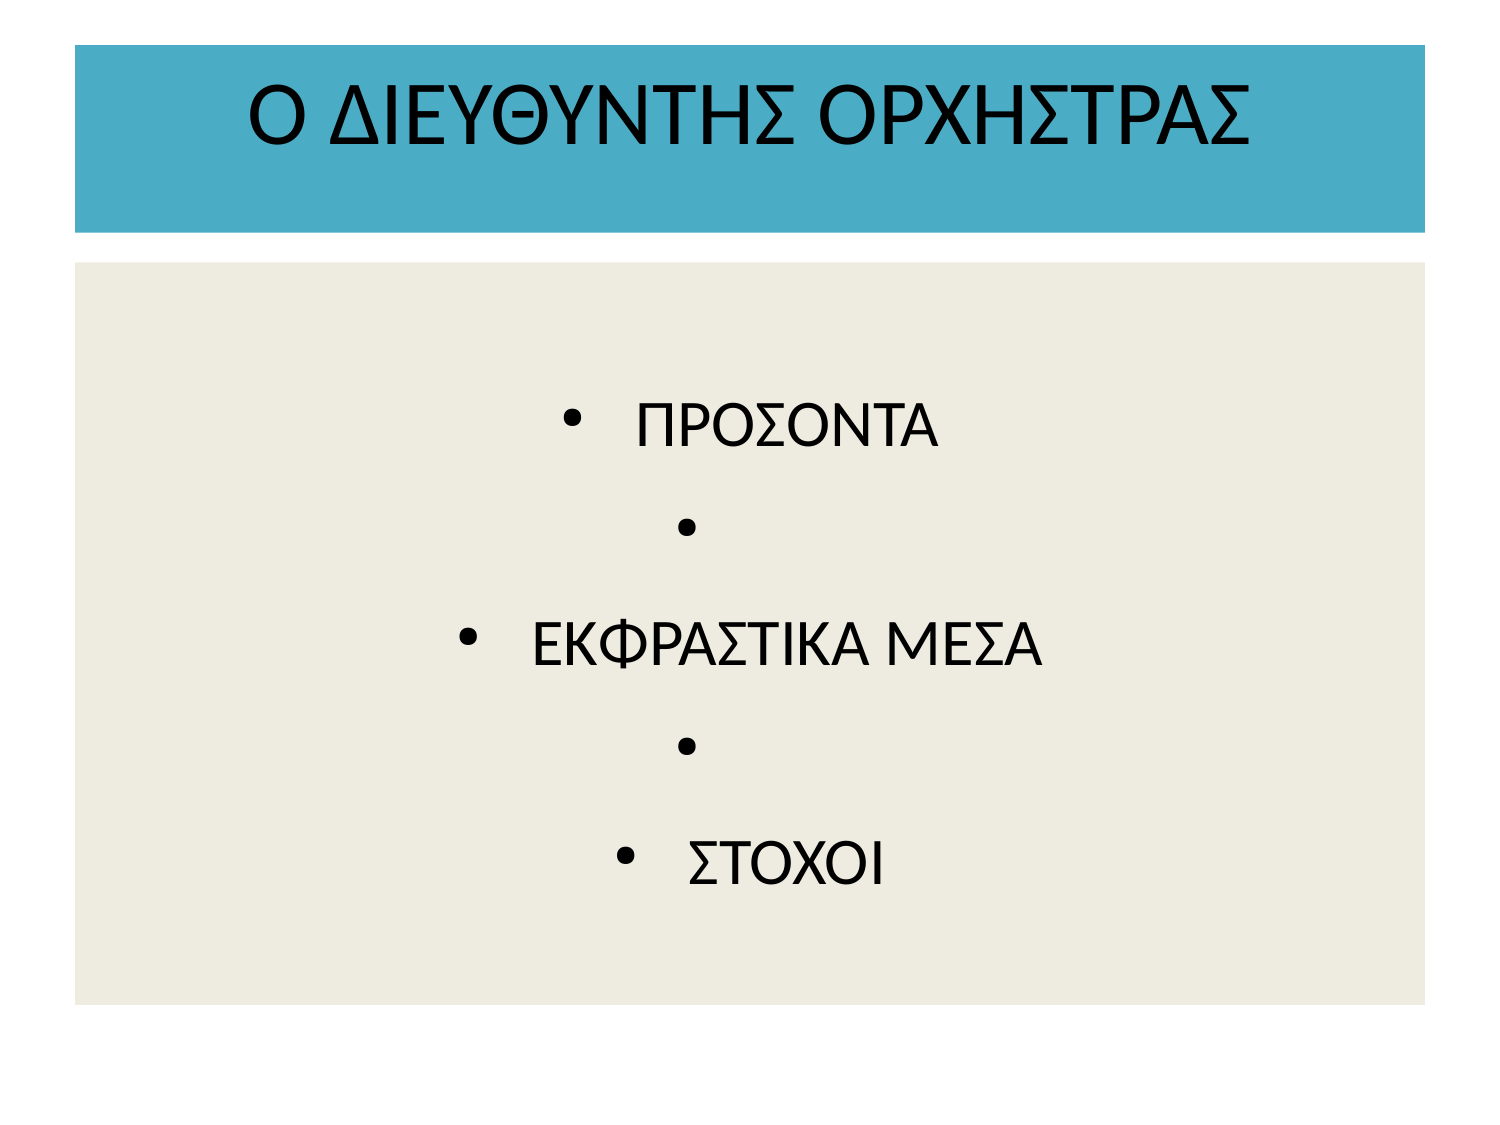

# Ο ΔΙΕΥΘΥΝΤΗΣ ΟΡΧΗΣΤΡΑΣ
ΠΡΟΣΟΝΤΑ
ΕΚΦΡΑΣΤΙΚΑ ΜΕΣΑ
ΣΤΟΧΟΙ